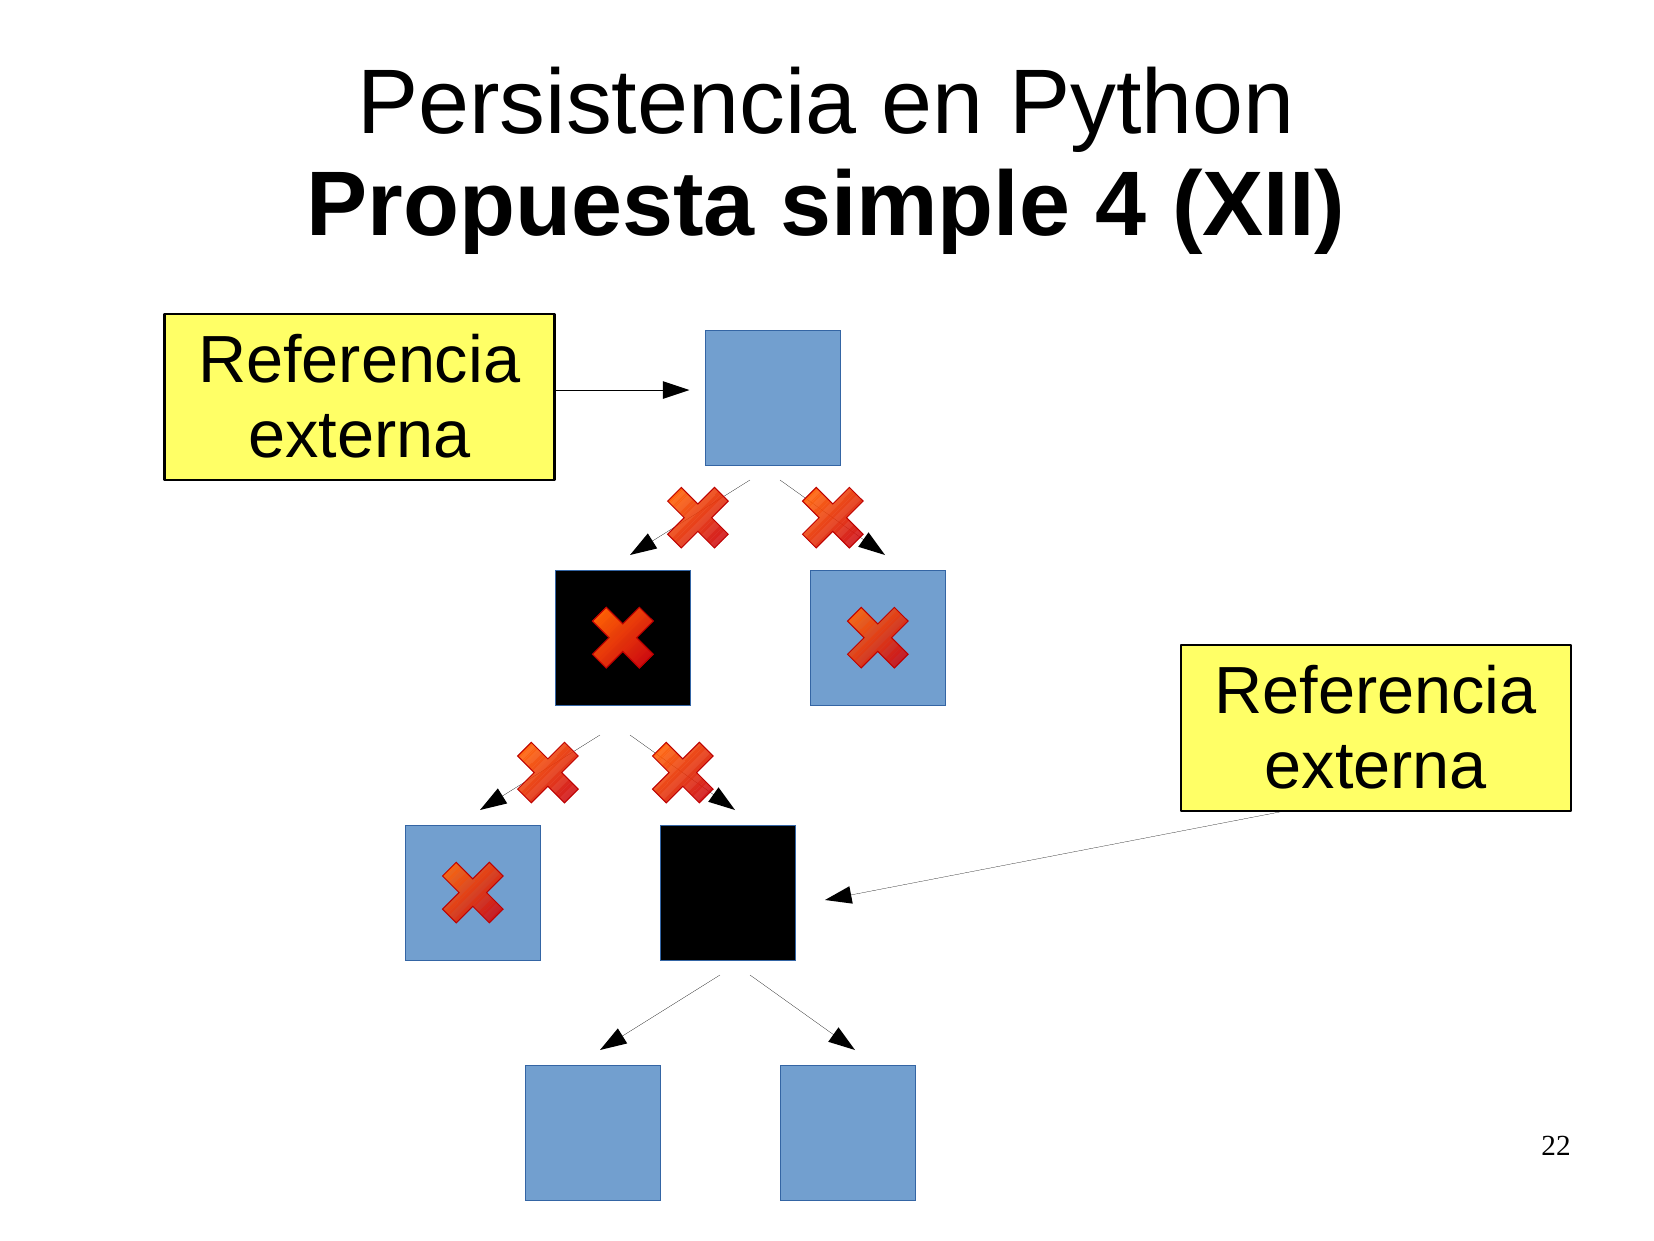

# Persistencia en Python Propuesta simple 4 (XII)
Referencia externa
Referencia externa
22